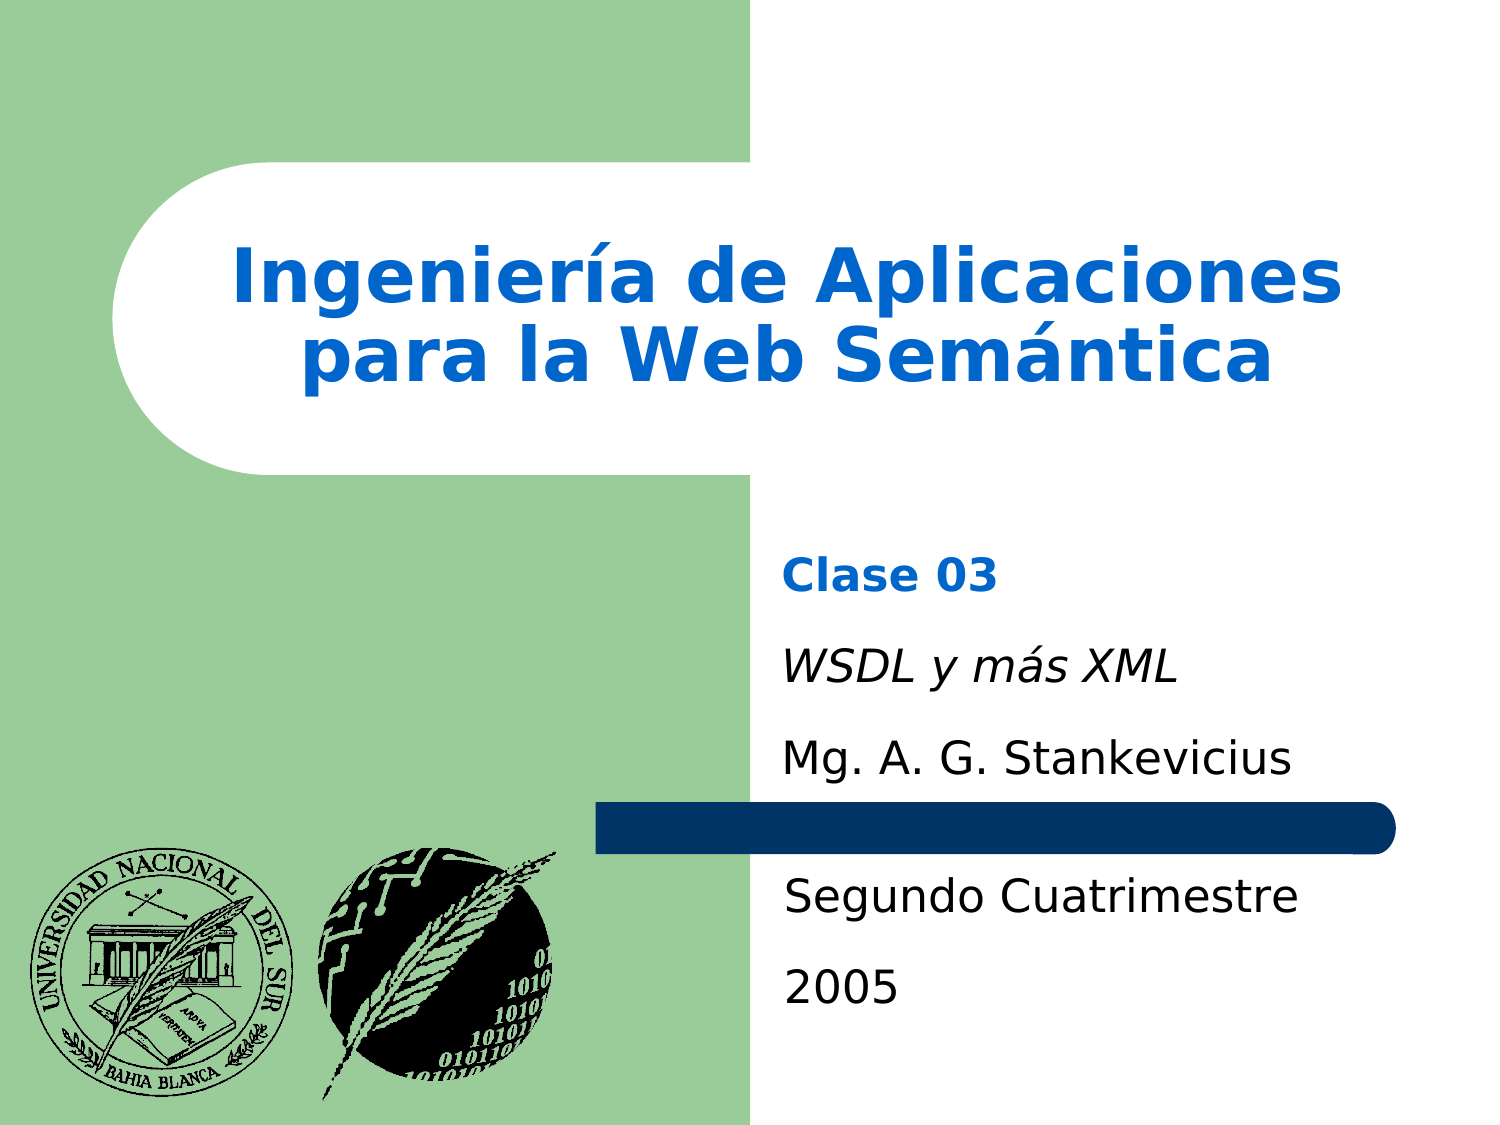

# Ingeniería de Aplicaciones para la Web Semántica
Clase 03
WSDL y más XML
Mg. A. G. Stankevicius
Segundo Cuatrimestre
2005